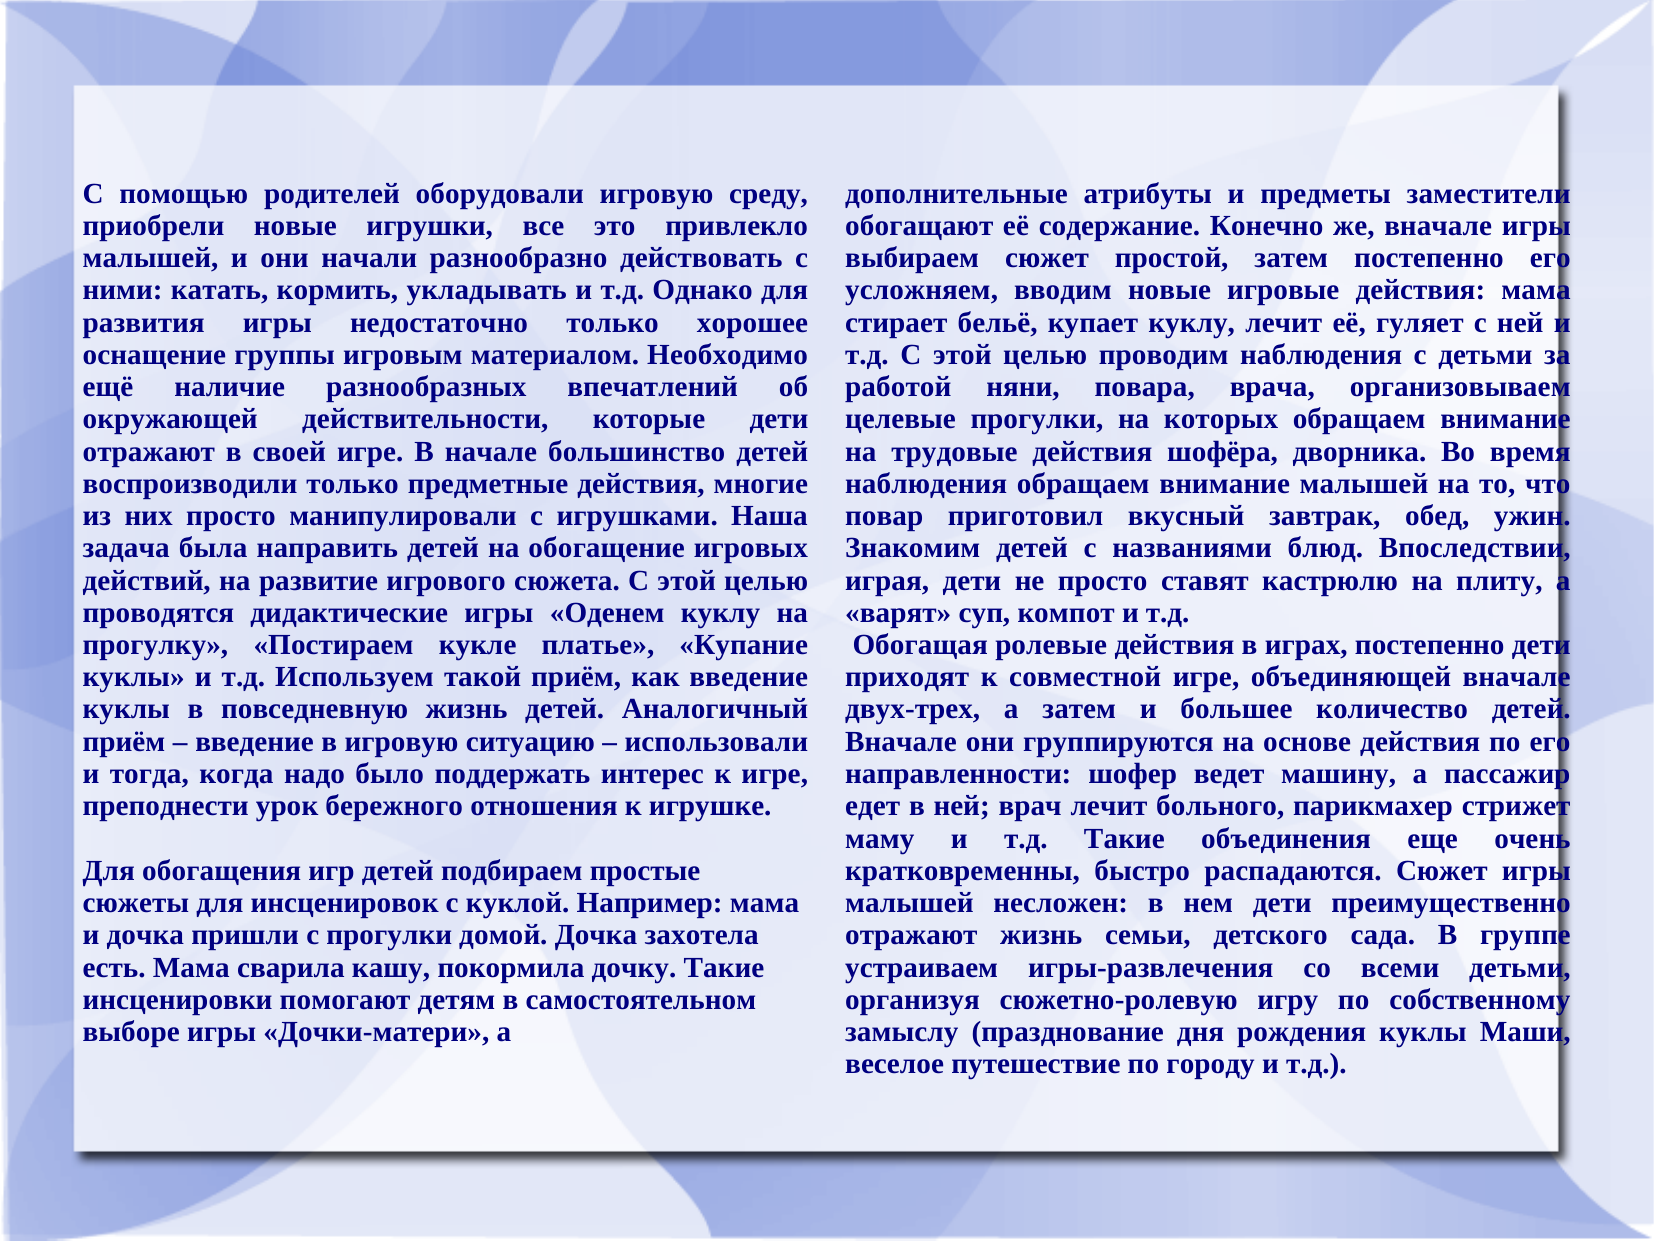

#
С помощью родителей оборудовали игровую среду, приобрели новые игрушки, все это привлекло малышей, и они начали разнообразно действовать с ними: катать, кормить, укладывать и т.д. Однако для развития игры недостаточно только хорошее оснащение группы игровым материалом. Необходимо ещё наличие разнообразных впечатлений об окружающей действительности, которые дети отражают в своей игре. В начале большинство детей воспроизводили только предметные действия, многие из них просто манипулировали с игрушками. Наша задача была направить детей на обогащение игровых действий, на развитие игрового сюжета. С этой целью проводятся дидактические игры «Оденем куклу на прогулку», «Постираем кукле платье», «Купание куклы» и т.д. Используем такой приём, как введение куклы в повседневную жизнь детей. Аналогичный приём – введение в игровую ситуацию – использовали и тогда, когда надо было поддержать интерес к игре, преподнести урок бережного отношения к игрушке.
Для обогащения игр детей подбираем простые сюжеты для инсценировок с куклой. Например: мама и дочка пришли с прогулки домой. Дочка захотела есть. Мама сварила кашу, покормила дочку. Такие инсценировки помогают детям в самостоятельном выборе игры «Дочки-матери», а
дополнительные атрибуты и предметы заместители обогащают её содержание. Конечно же, вначале игры выбираем сюжет простой, затем постепенно его усложняем, вводим новые игровые действия: мама стирает бельё, купает куклу, лечит её, гуляет с ней и т.д. С этой целью проводим наблюдения с детьми за работой няни, повара, врача, организовываем целевые прогулки, на которых обращаем внимание на трудовые действия шофёра, дворника. Во время наблюдения обращаем внимание малышей на то, что повар приготовил вкусный завтрак, обед, ужин. Знакомим детей с названиями блюд. Впоследствии, играя, дети не просто ставят кастрюлю на плиту, а «варят» суп, компот и т.д.
 Обогащая ролевые действия в играх, постепенно дети приходят к совместной игре, объединяющей вначале двух-трех, а затем и большее количество детей. Вначале они группируются на основе действия по его направленности: шофер ведет машину, а пассажир едет в ней; врач лечит больного, парикмахер стрижет маму и т.д. Такие объединения еще очень кратковременны, быстро распадаются. Сюжет игры малышей несложен: в нем дети преимущественно отражают жизнь семьи, детского сада. В группе устраиваем игры-развлечения со всеми детьми, организуя сюжетно-ролевую игру по собственному замыслу (празднование дня рождения куклы Маши, веселое путешествие по городу и т.д.).